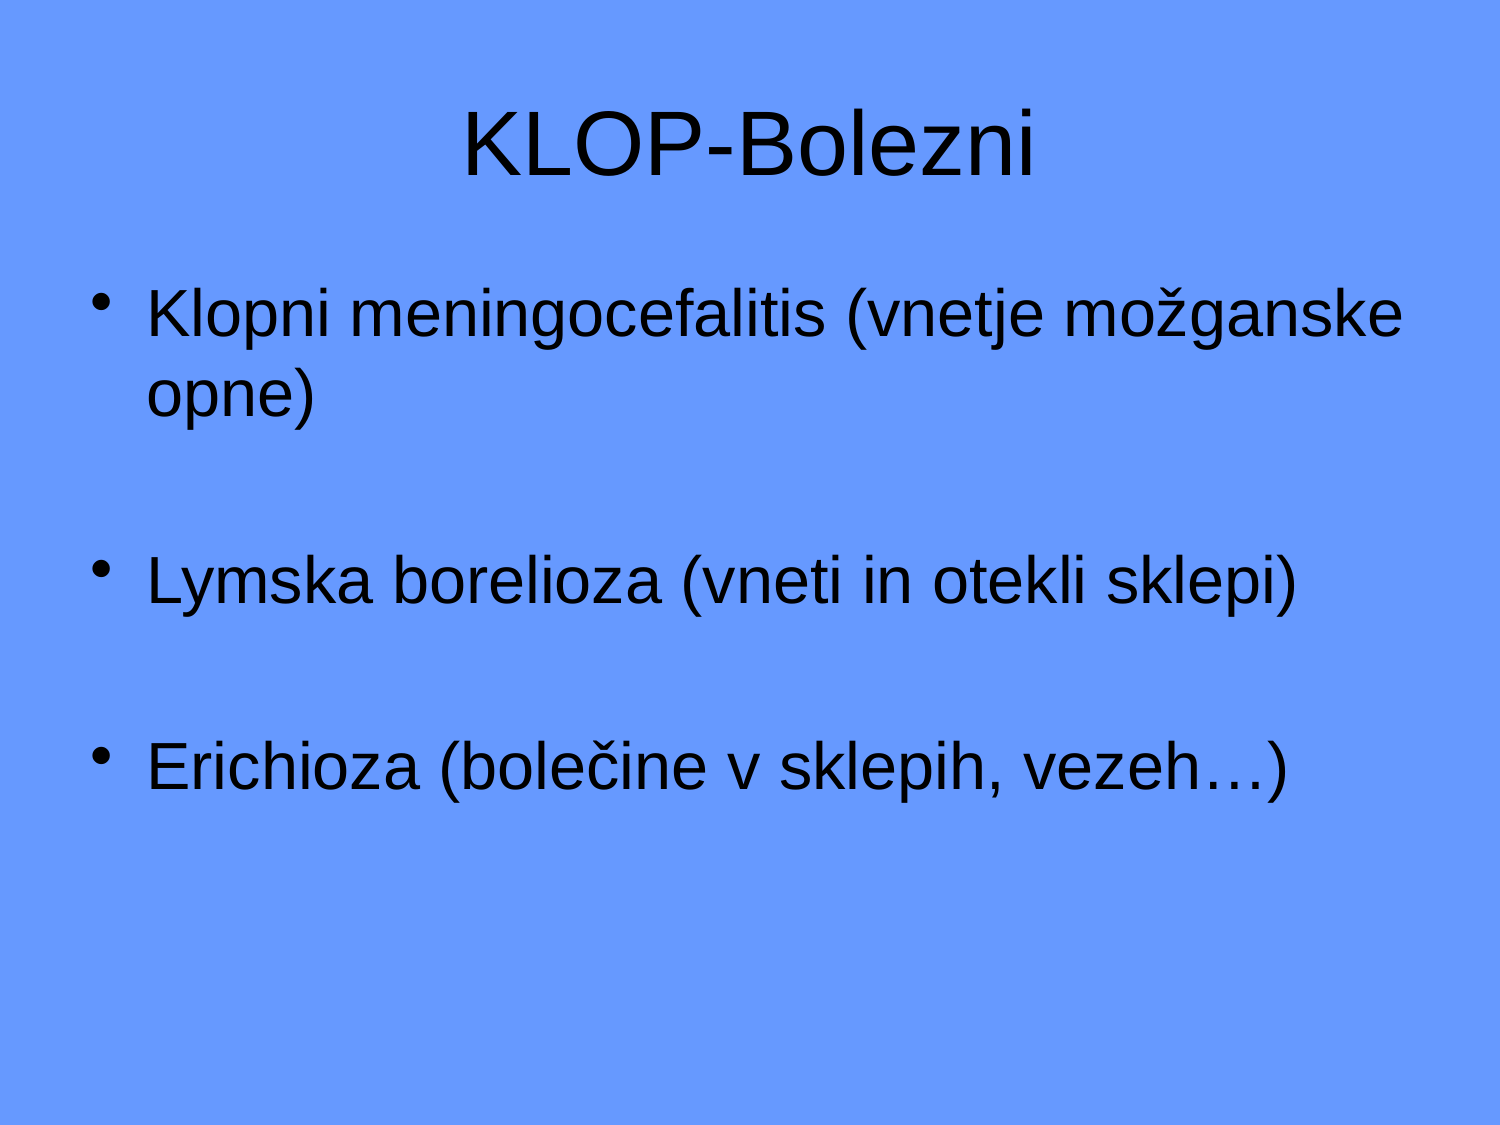

# KLOP-Bolezni
Klopni meningocefalitis (vnetje možganske opne)
Lymska borelioza (vneti in otekli sklepi)
Erichioza (bolečine v sklepih, vezeh…)